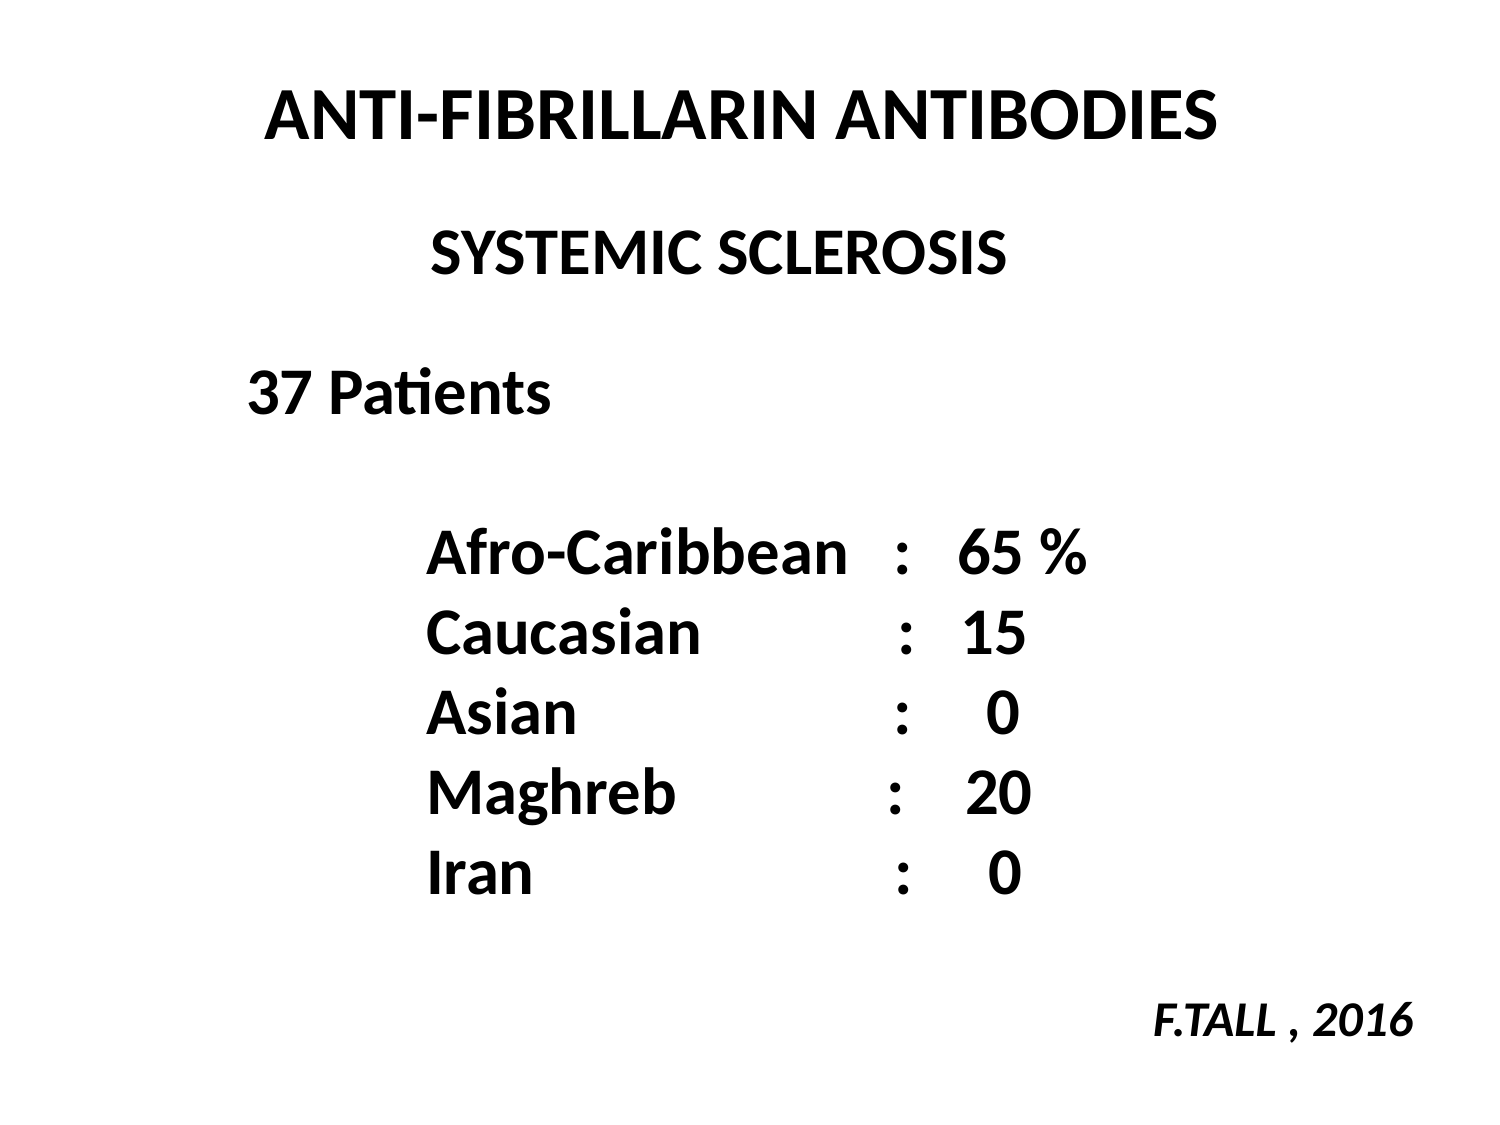

ANTI-FIBRILLARIN ANTIBODIES
 SYSTEMIC SCLEROSIS
37 Patients
 Afro-Caribbean : 65 %
 Caucasian : 15
 Asian : 0
 Maghreb : 20
 Iran : 0
F.TALL , 2016